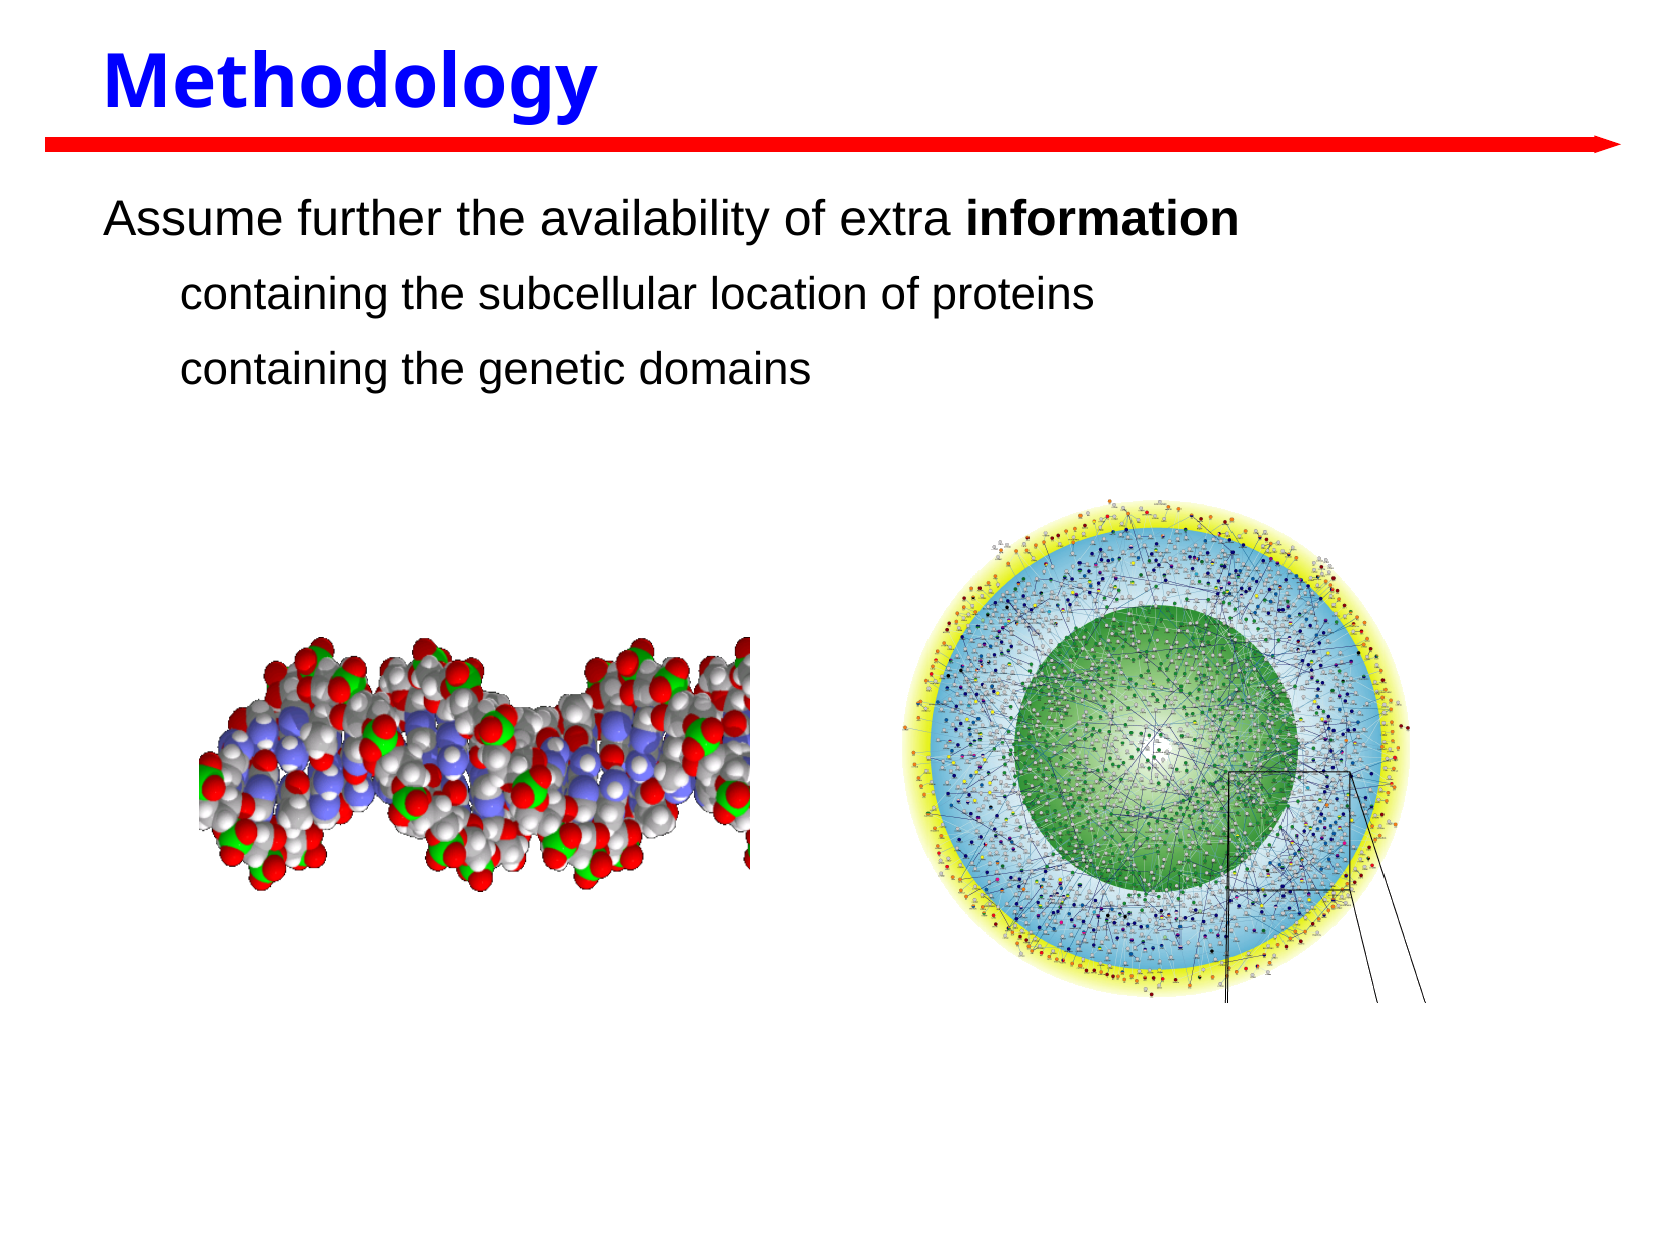

# Methodology
Assume further the availability of extra information
containing the subcellular location of proteins
containing the genetic domains